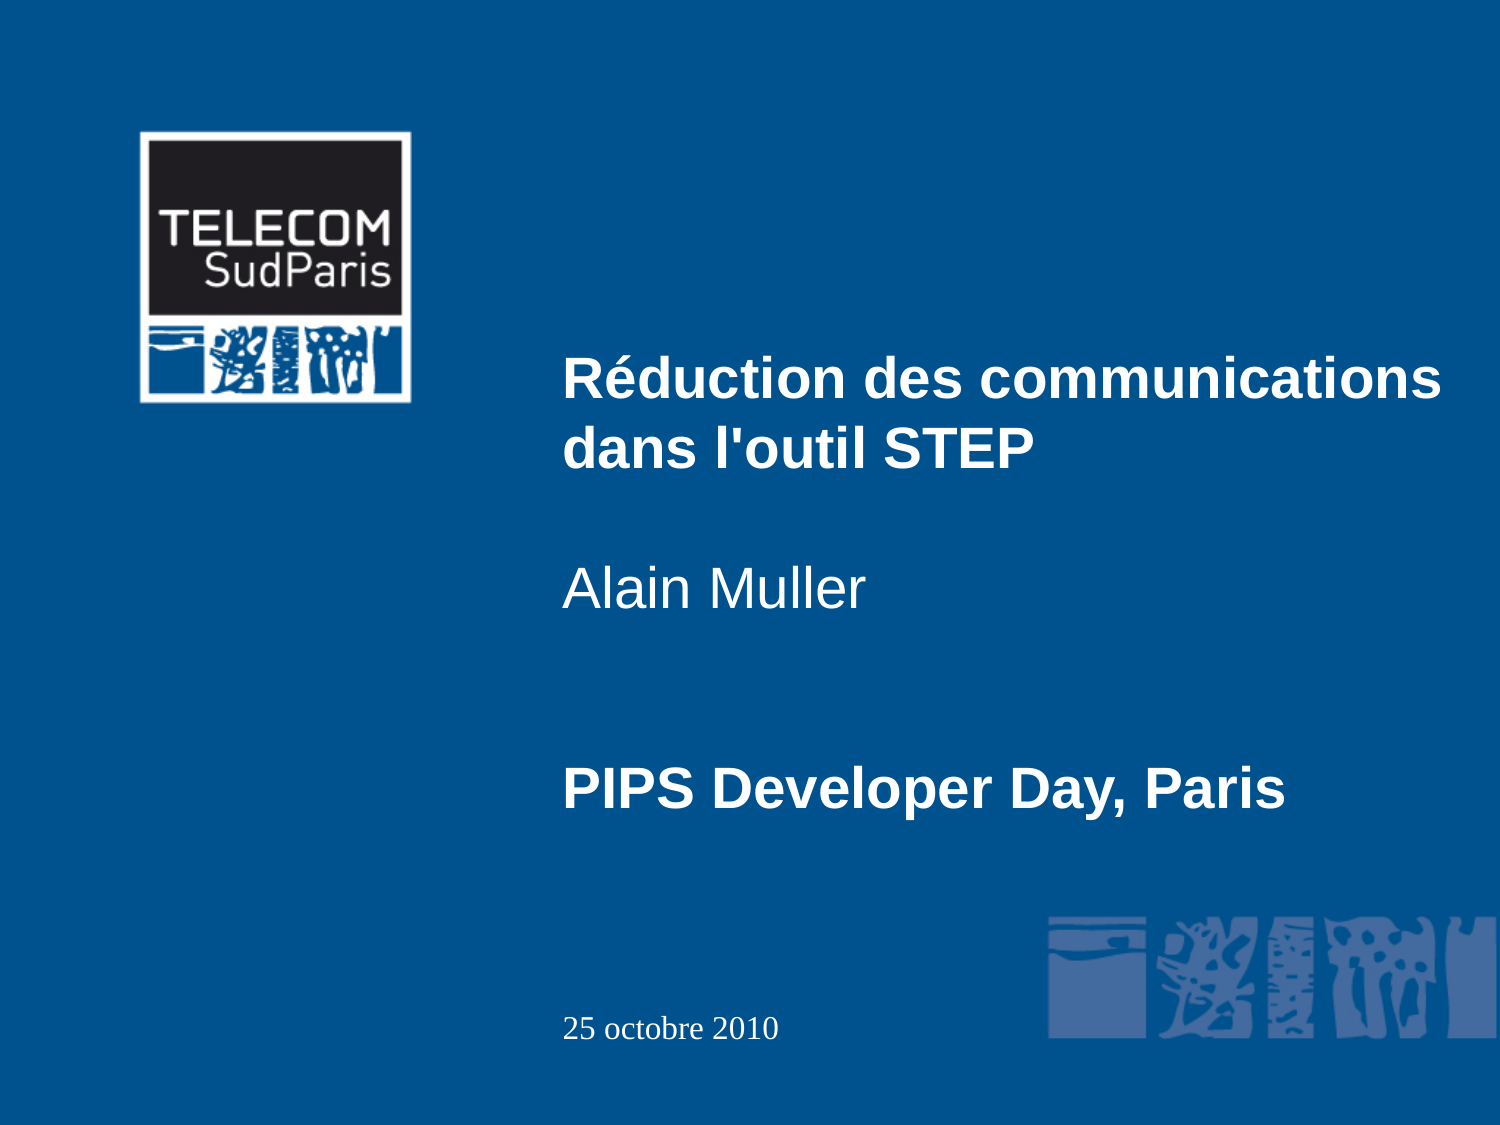

# Réduction des communications dans l'outil STEP Alain Muller
PIPS Developer Day, Paris
25 october 2010